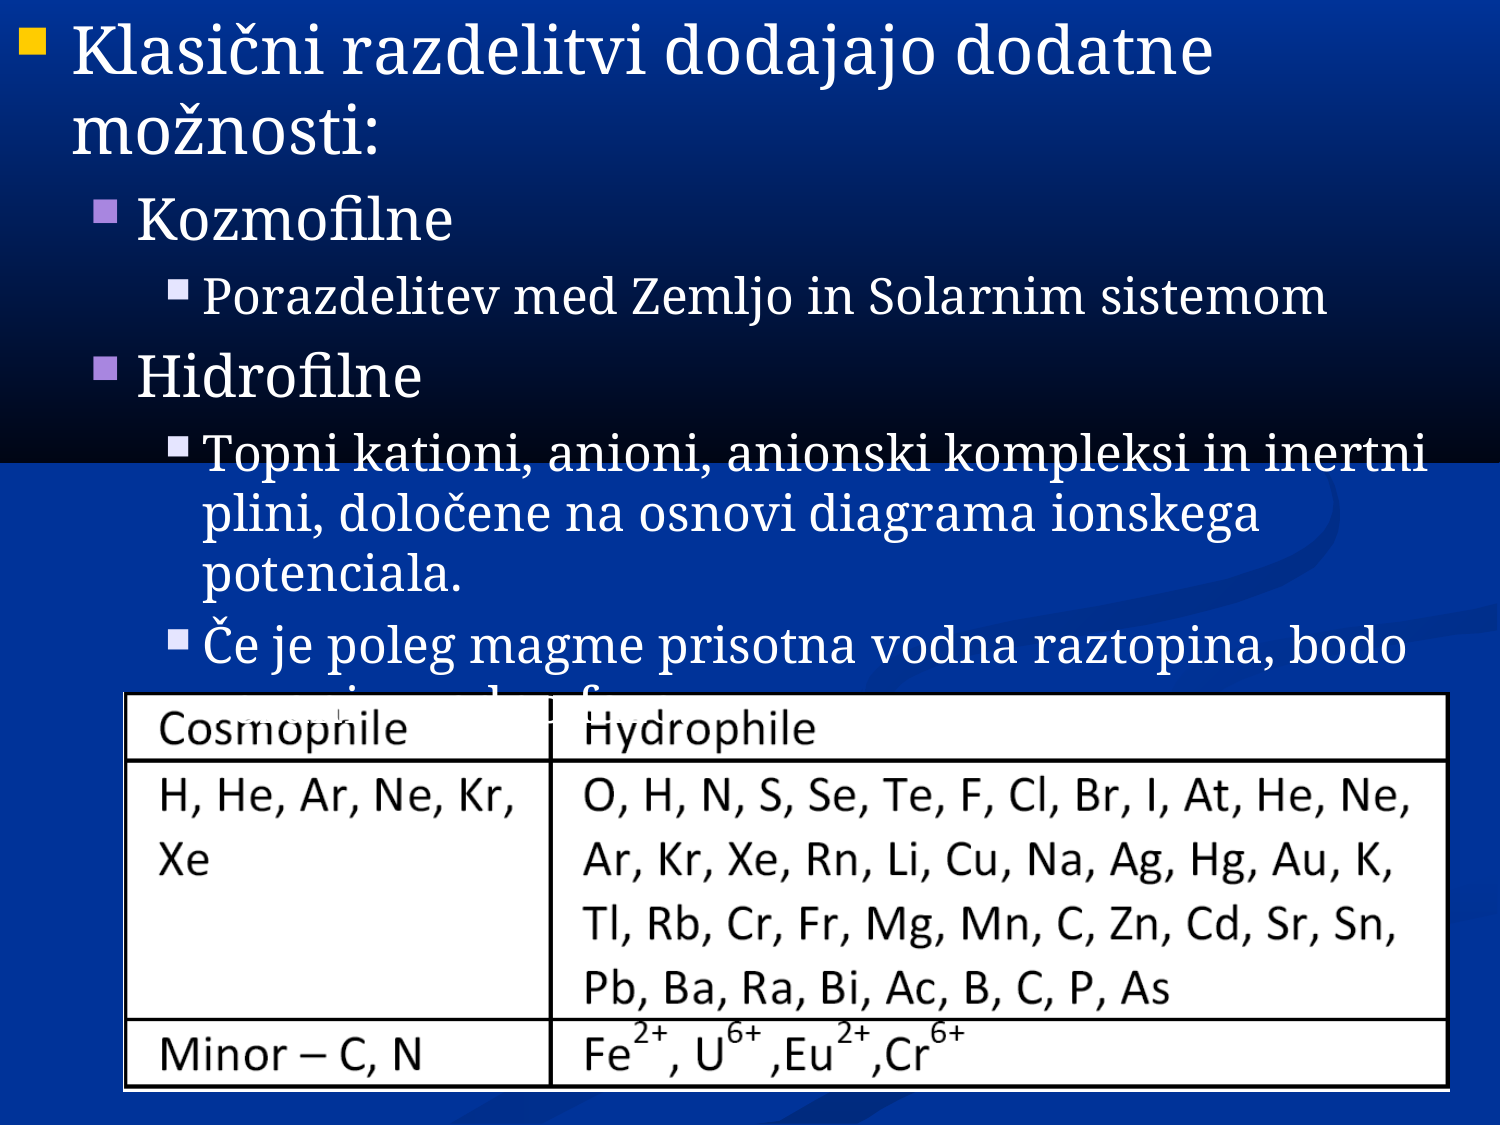

# Klasični razdelitvi dodajajo dodatne možnosti:
Kozmofilne
Porazdelitev med Zemljo in Solarnim sistemom
Hidrofilne
Topni kationi, anioni, anionski kompleksi in inertni plini, določene na osnovi diagrama ionskega potenciala.
Če je poleg magme prisotna vodna raztopina, bodo vezani v vodno fazo.